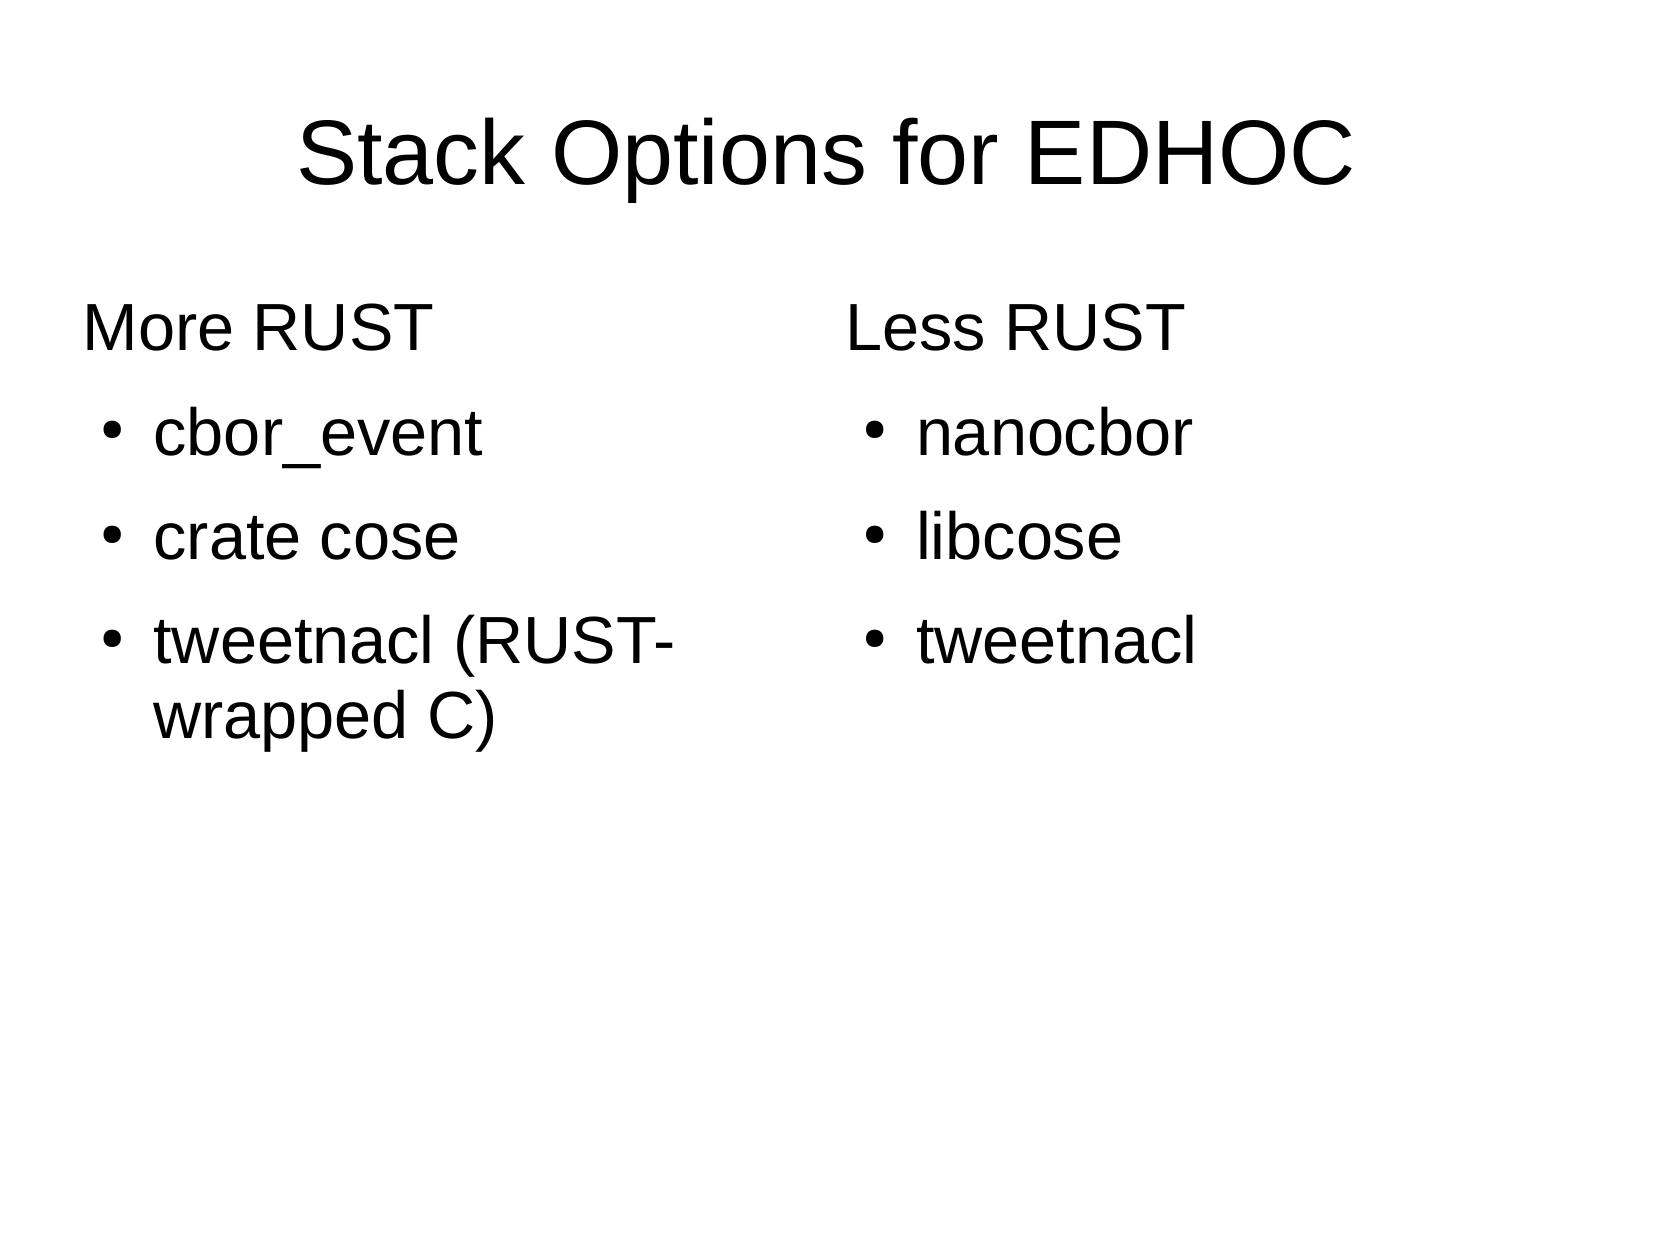

# Stack Options for EDHOC
More RUST
cbor_event
crate cose
tweetnacl (RUST-wrapped C)
Less RUST
nanocbor
libcose
tweetnacl